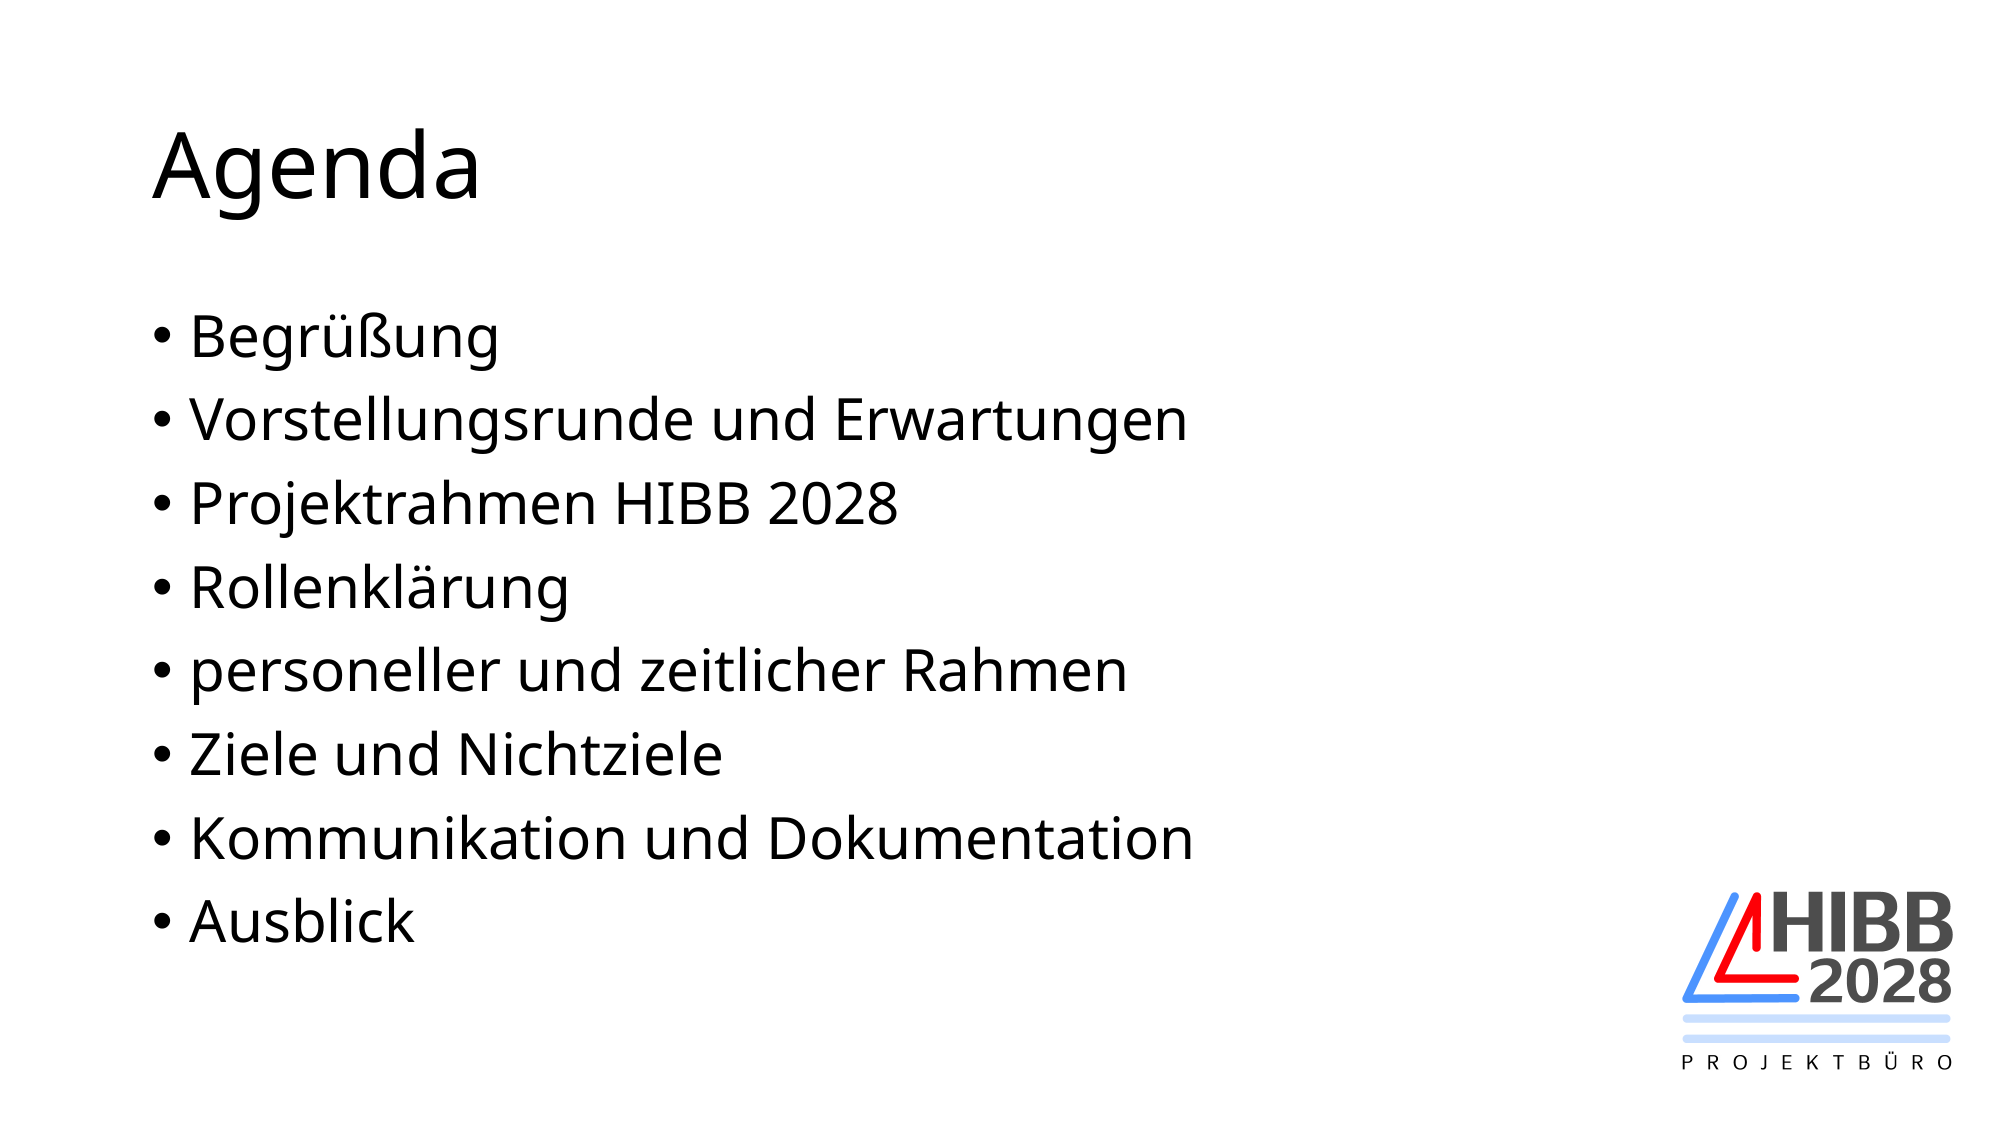

# Agenda
Begrüßung
Vorstellungsrunde und Erwartungen
Projektrahmen HIBB 2028
Rollenklärung
personeller und zeitlicher Rahmen
Ziele und Nichtziele
Kommunikation und Dokumentation
Ausblick